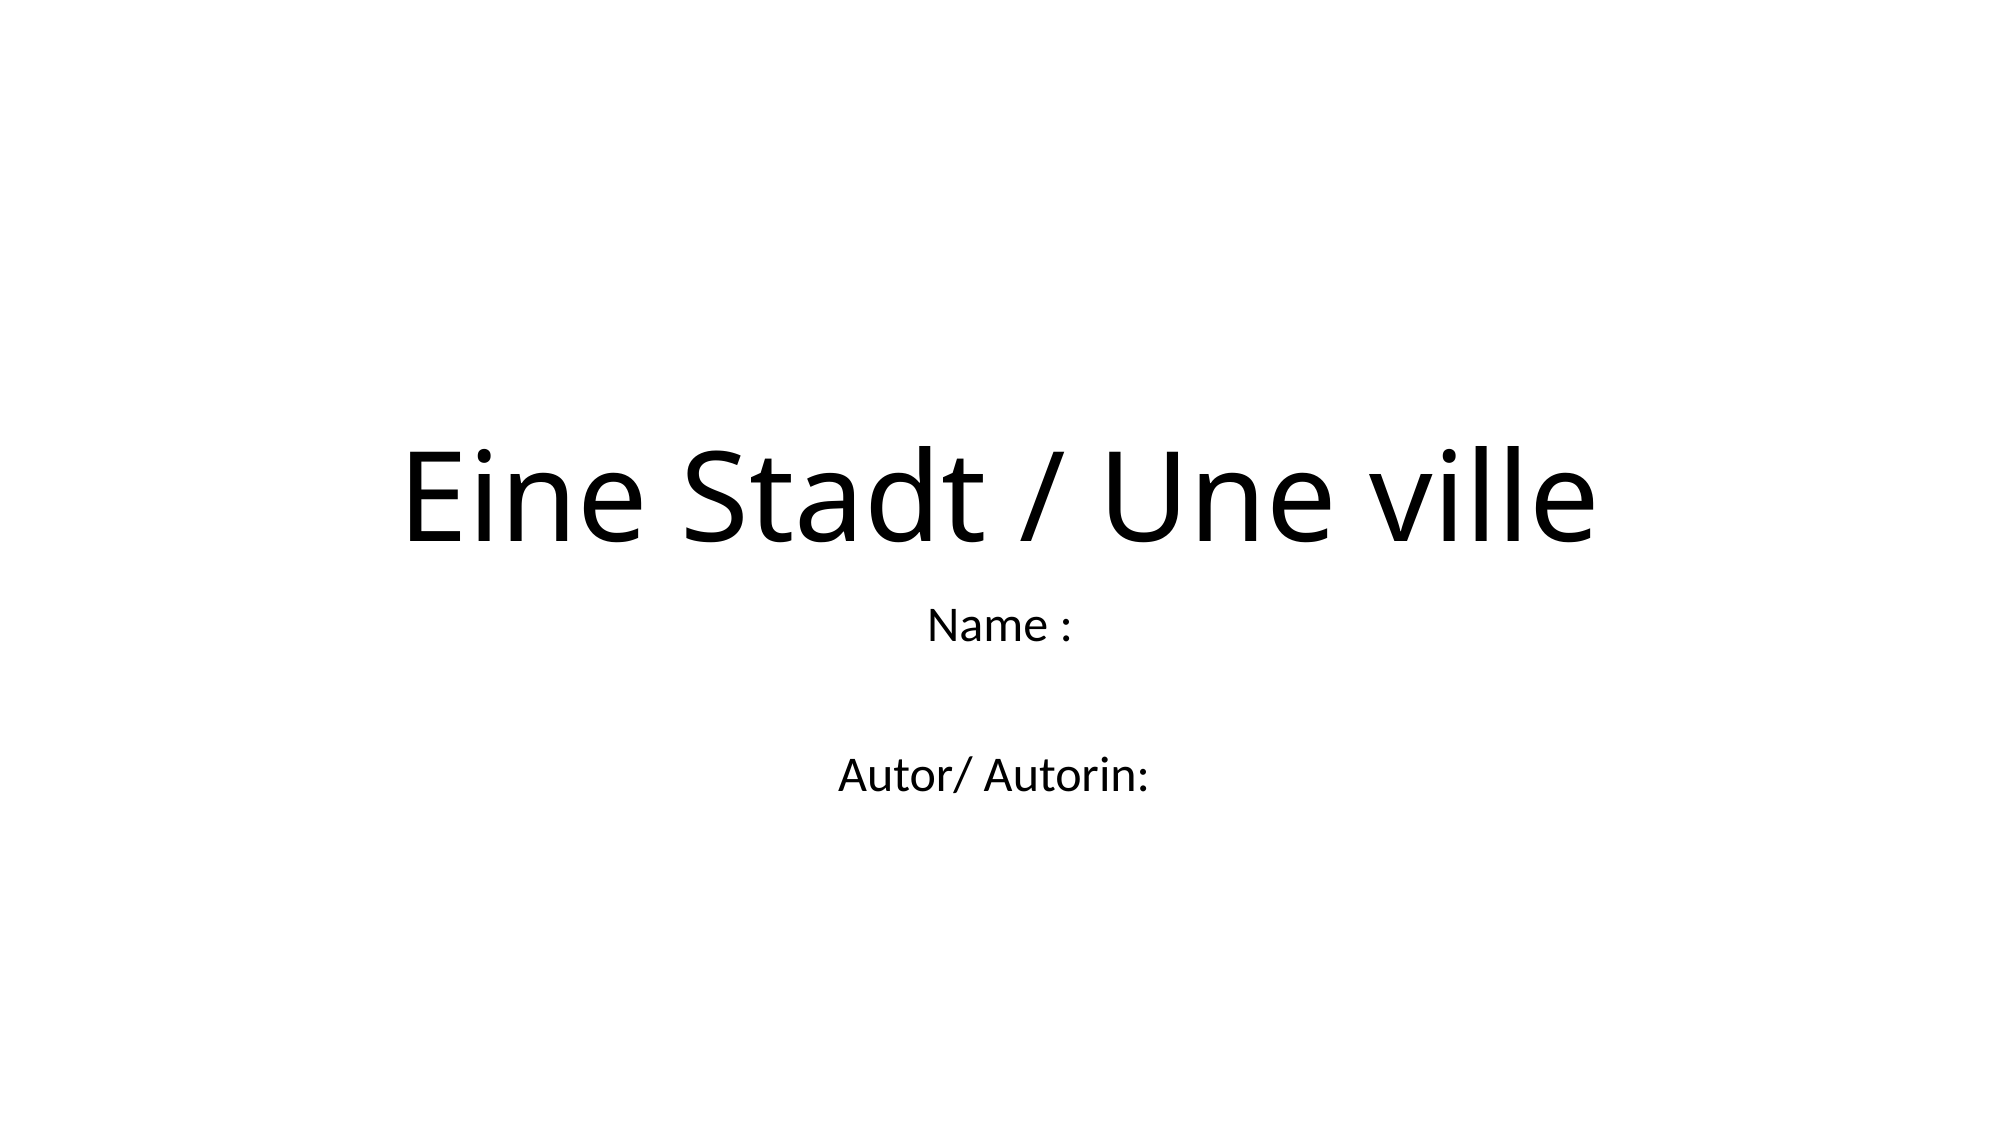

# Eine Stadt / Une ville
Name :
Autor/ Autorin: